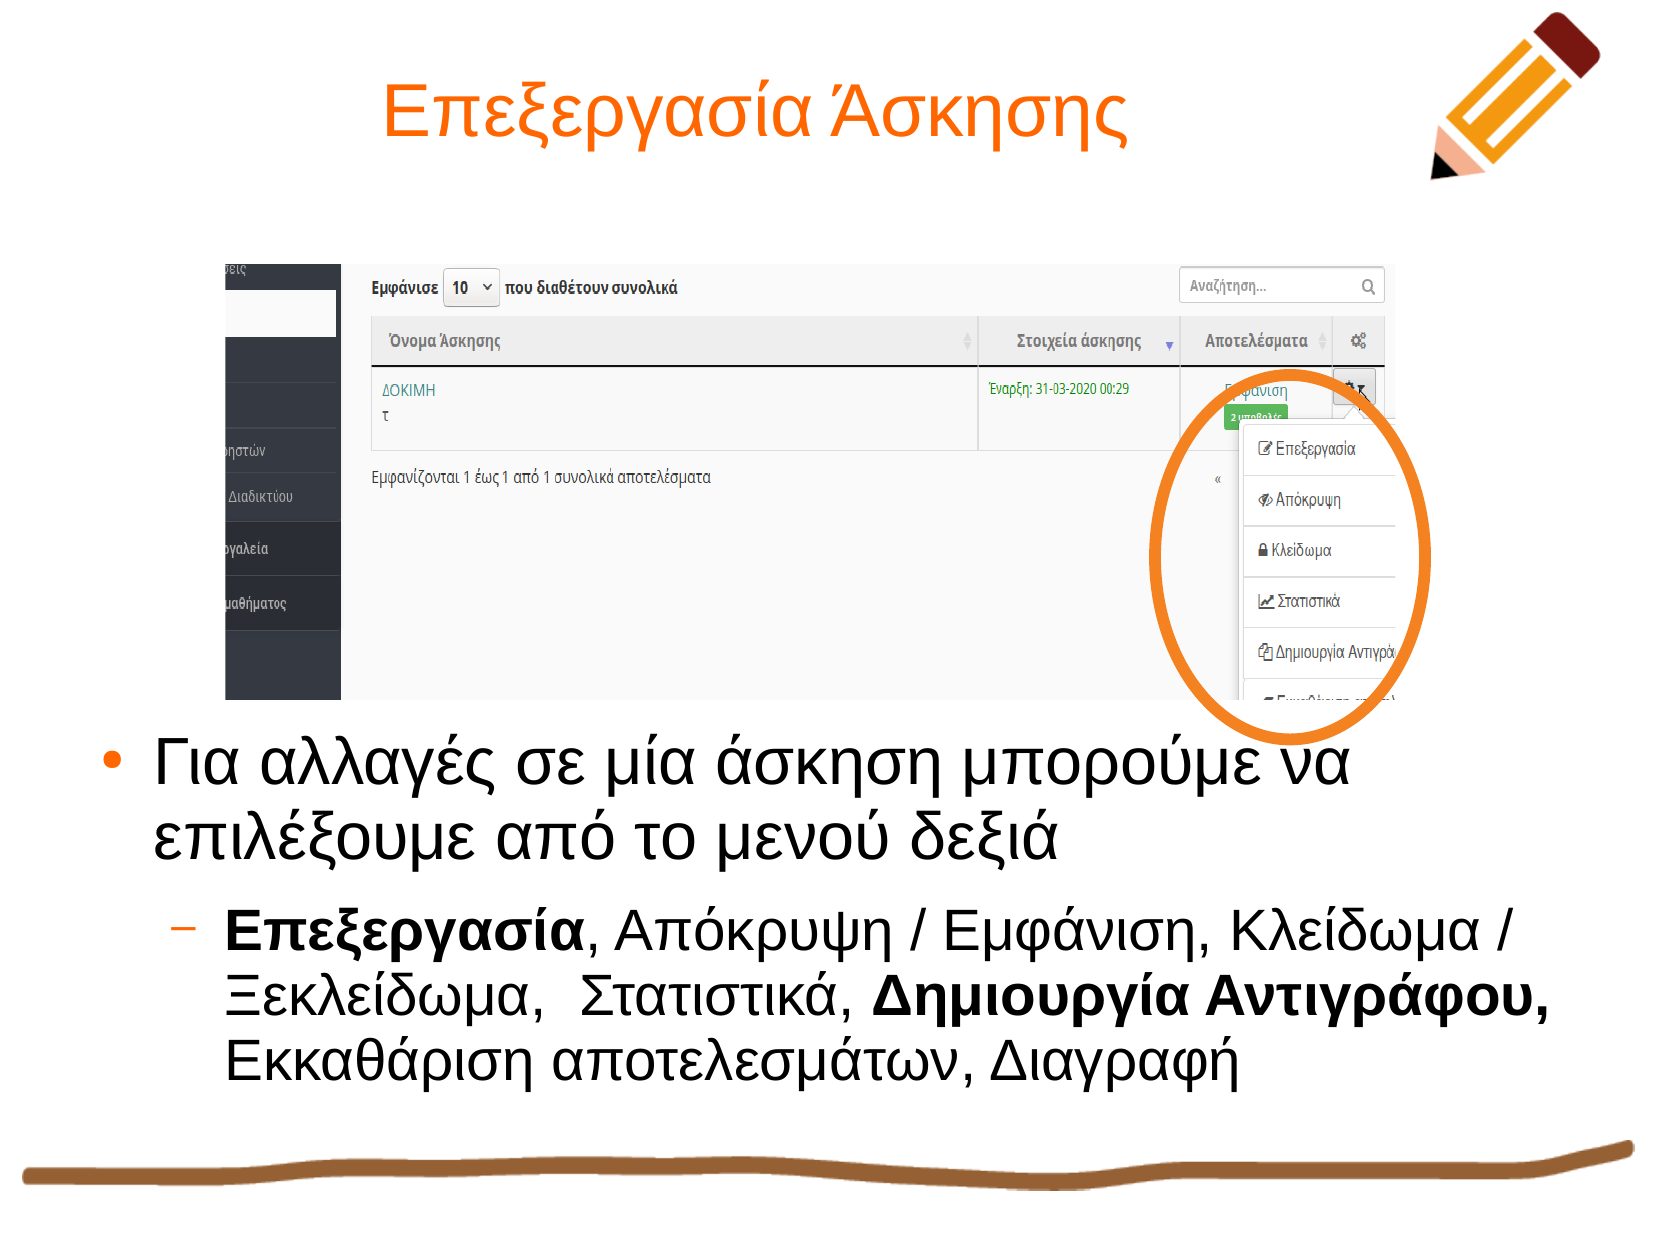

# Επεξεργασία Άσκησης
Για αλλαγές σε μία άσκηση μπορούμε να επιλέξουμε από το μενού δεξιά
Επεξεργασία, Απόκρυψη / Εμφάνιση, Κλείδωμα / Ξεκλείδωμα, Στατιστικά, Δημιουργία Αντιγράφου, Εκκαθάριση αποτελεσμάτων, Διαγραφή